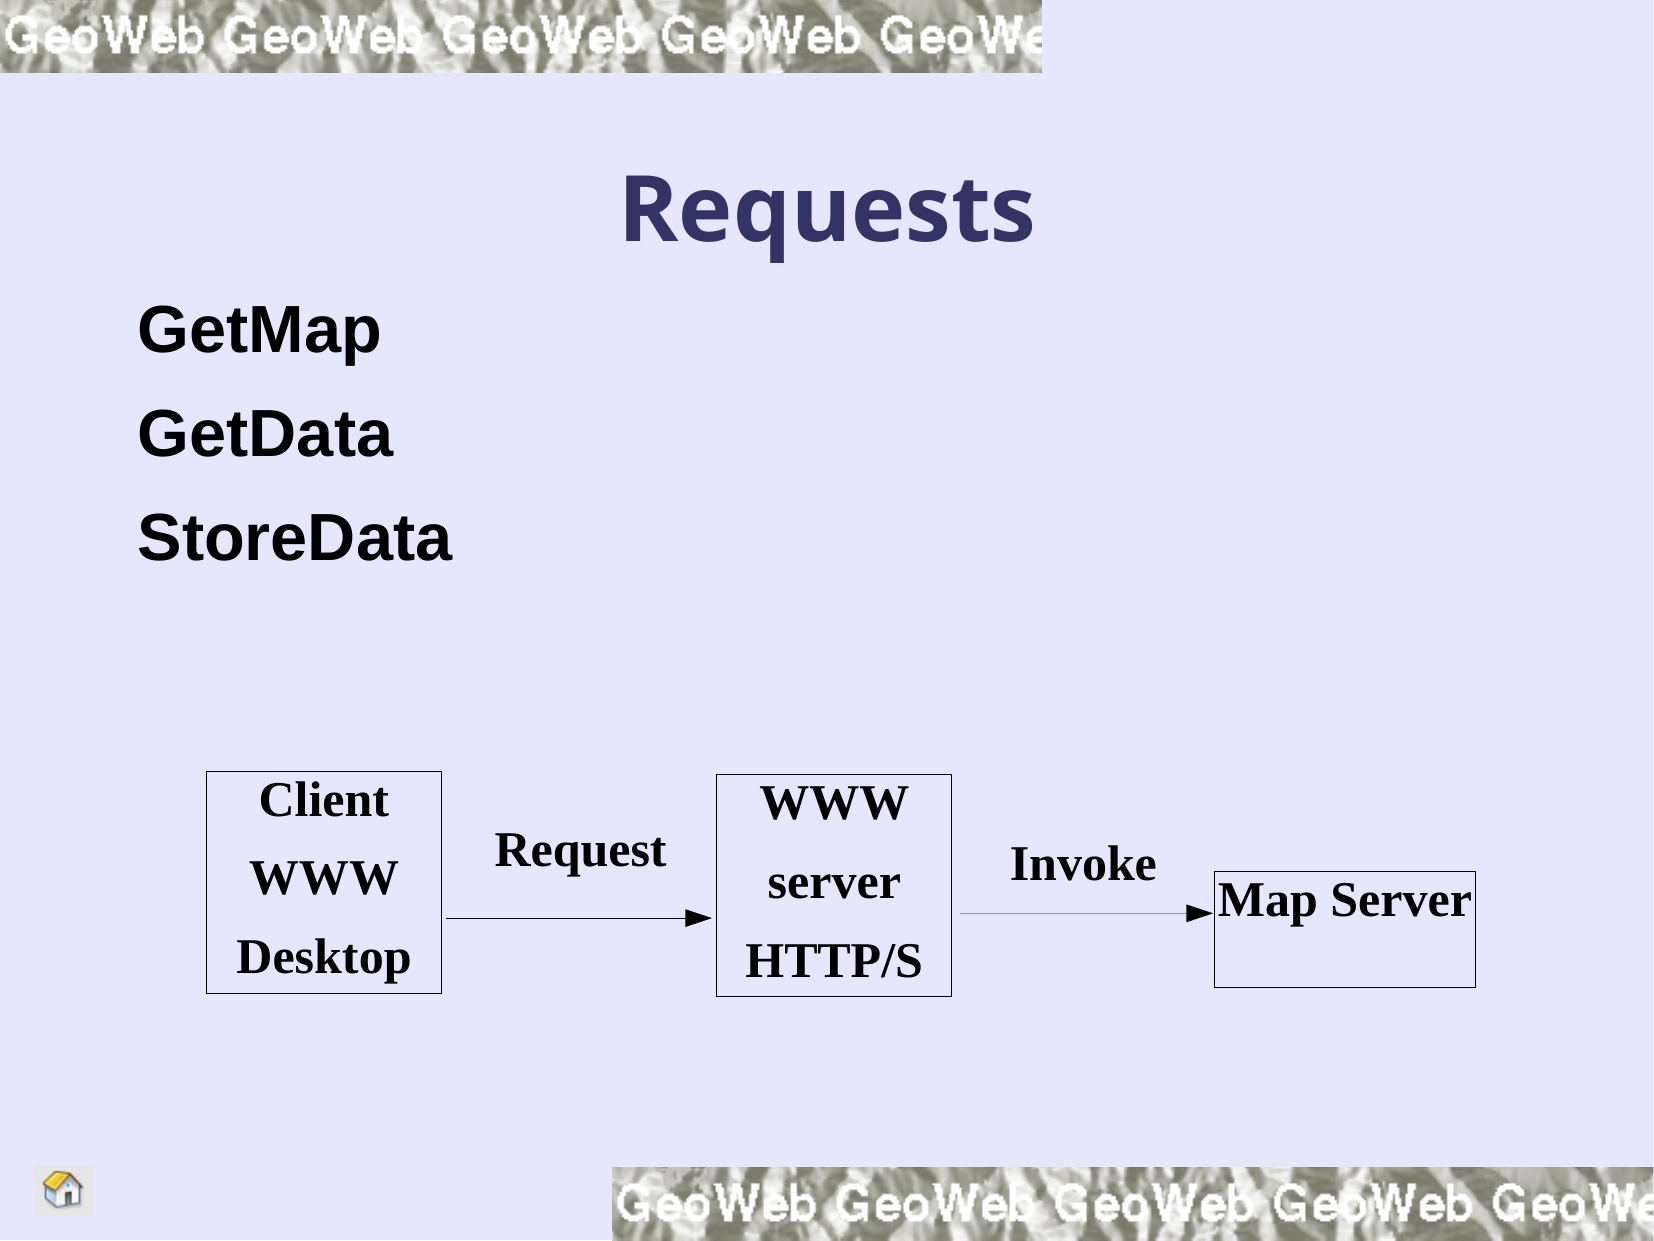

# Requests
GetMap
GetData
StoreData
Client
WWW
Desktop
WWW
server
HTTP/S
Request
Invoke
Map Server